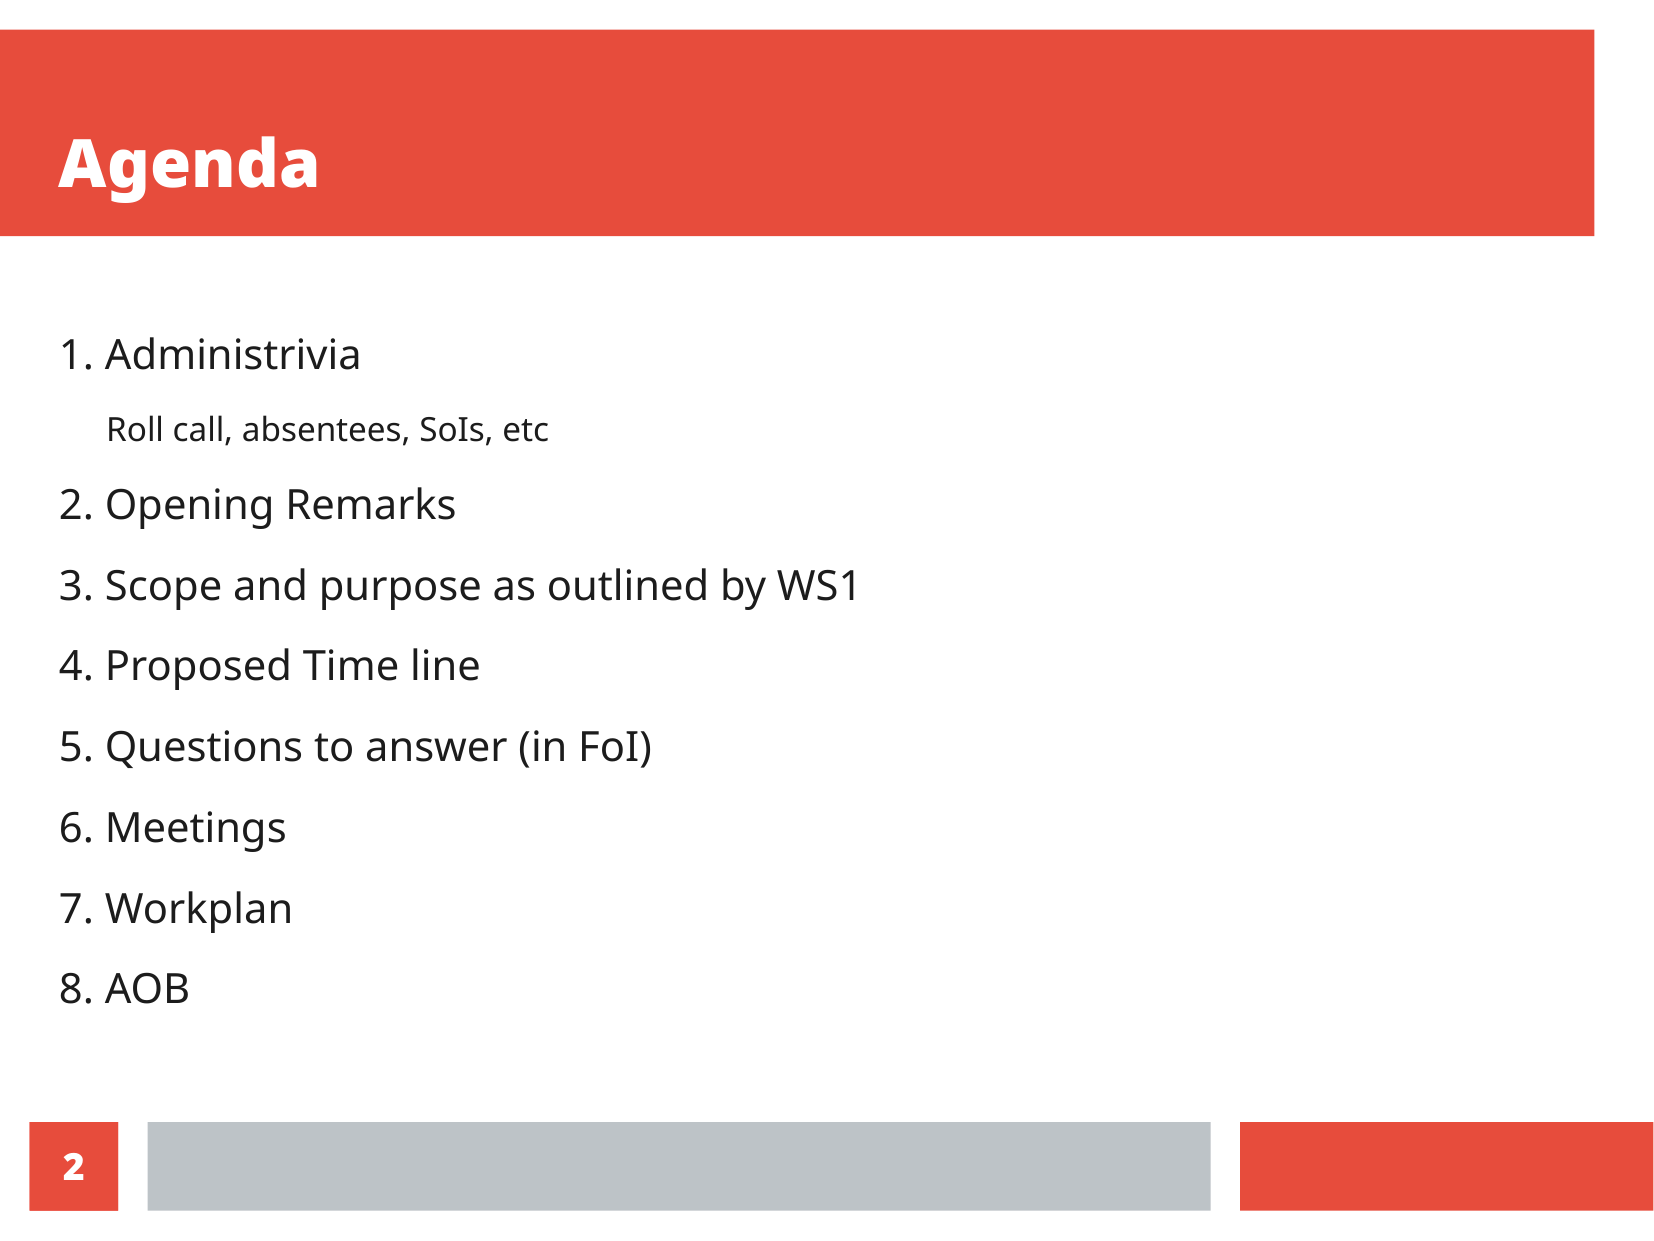

# Agenda
1. Administrivia
Roll call, absentees, SoIs, etc
2. Opening Remarks
3. Scope and purpose as outlined by WS1
4. Proposed Time line
5. Questions to answer (in FoI)
6. Meetings
7. Workplan
8. AOB
2